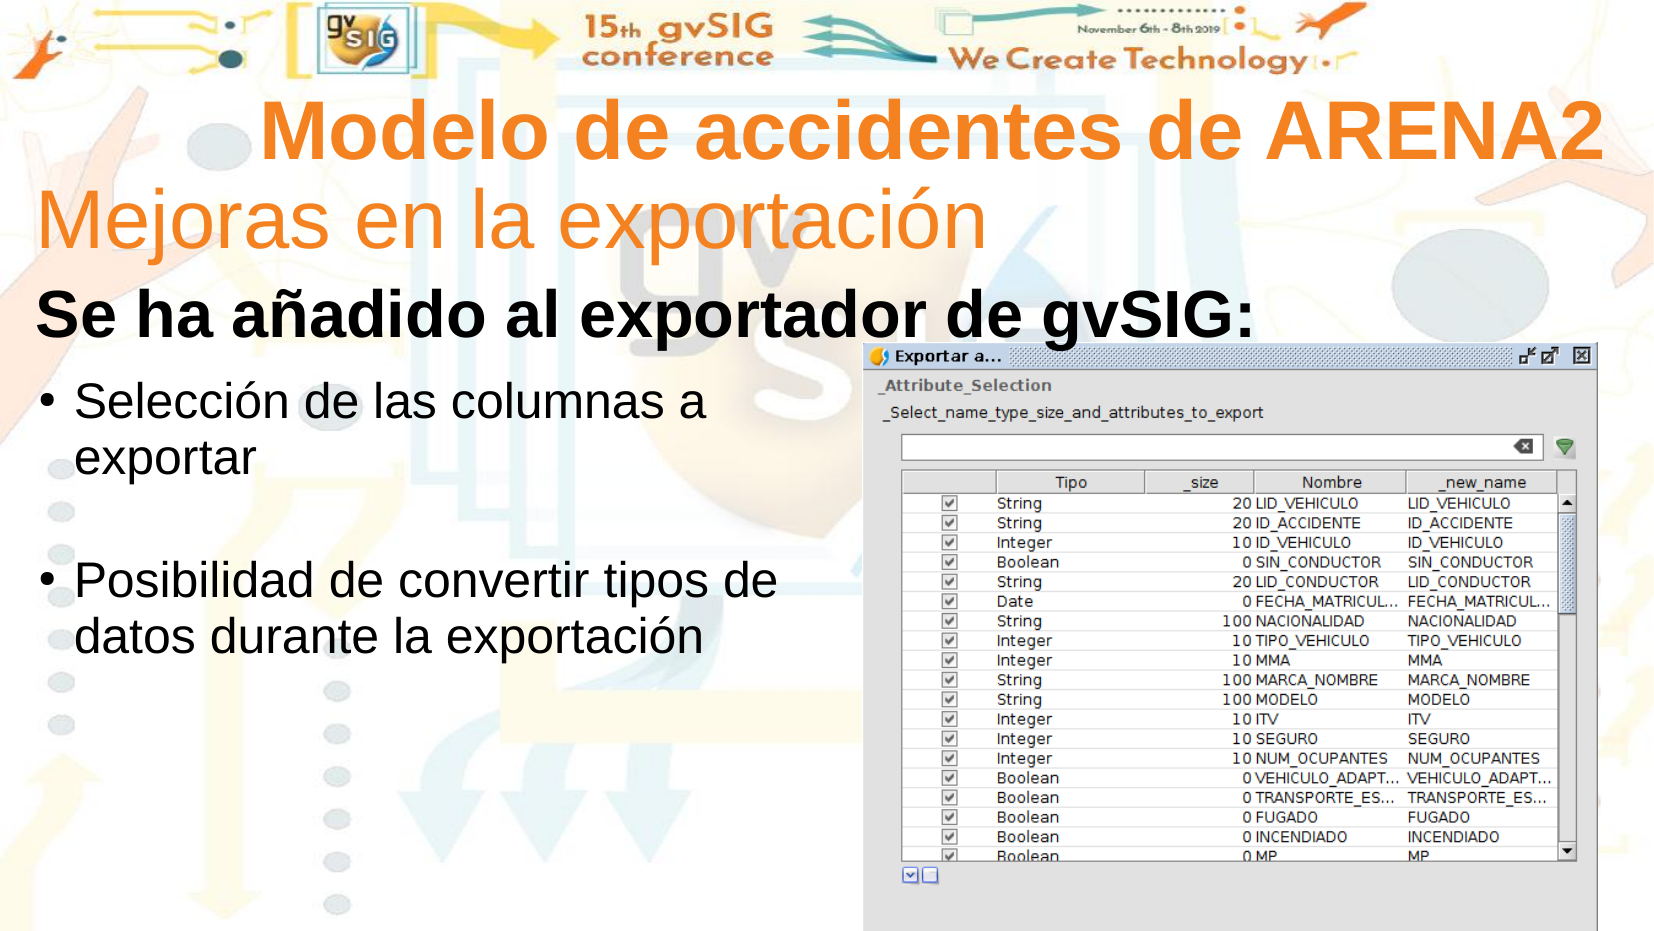

# Modelo de accidentes de ARENA2
Mejoras en la exportación
Se ha añadido al exportador de gvSIG:
Selección de las columnas a exportar
Posibilidad de convertir tipos de datos durante la exportación